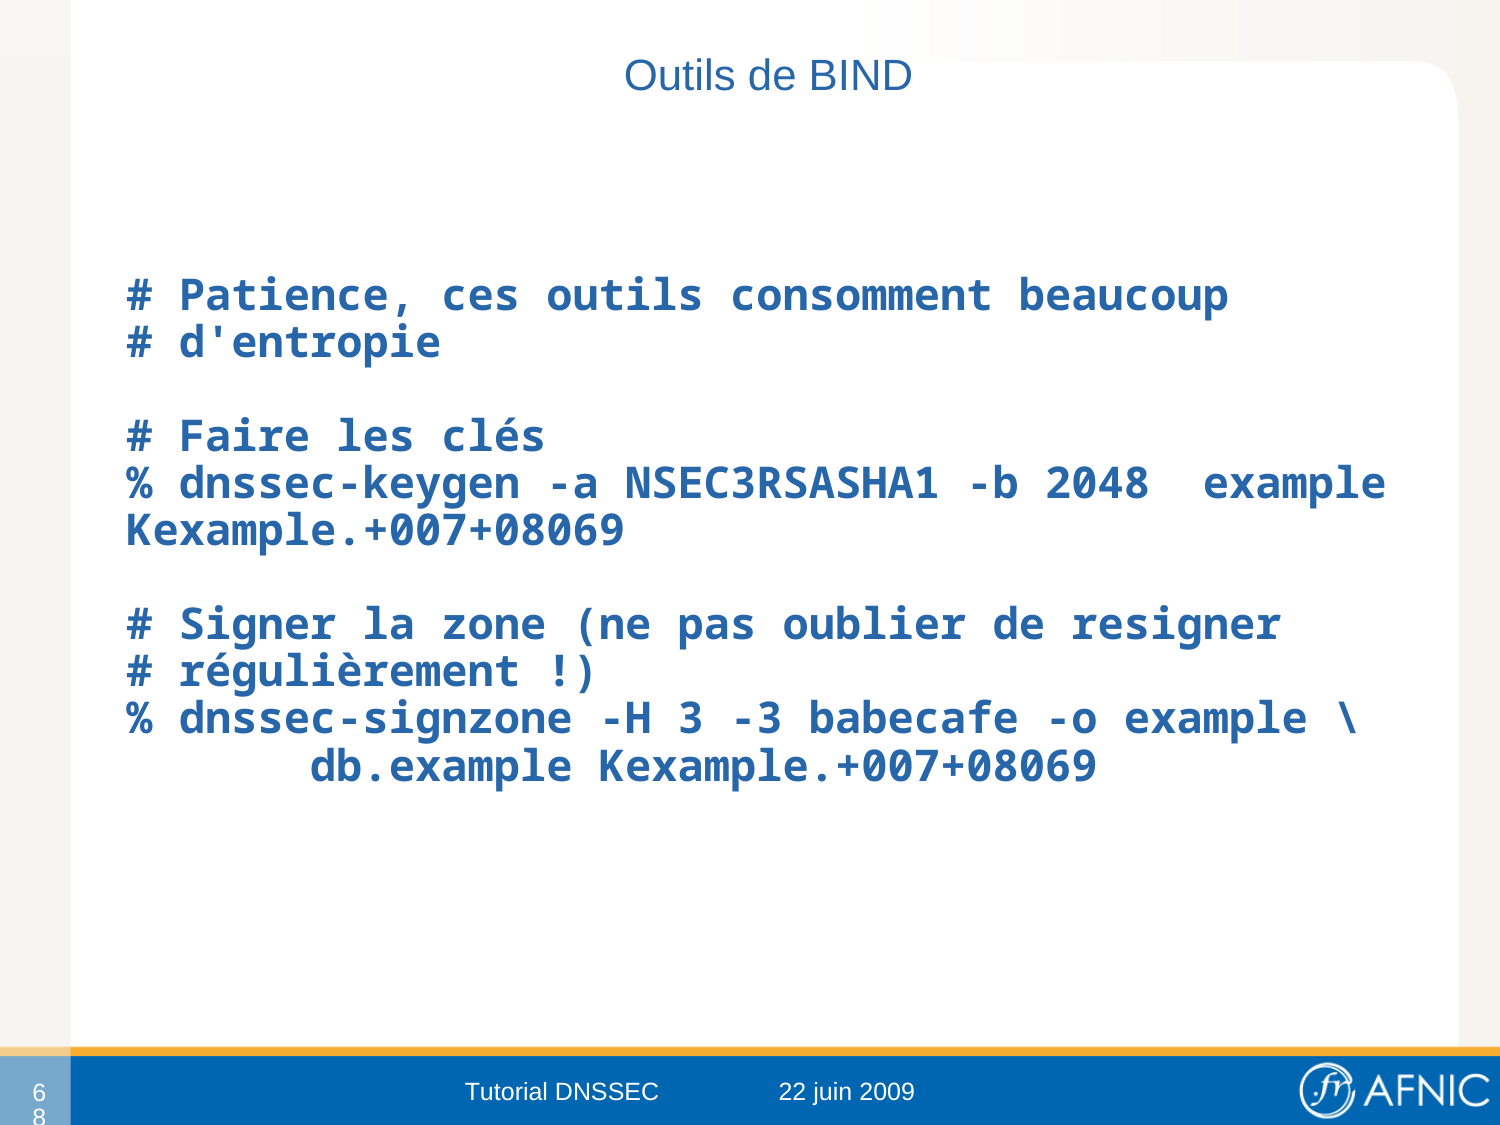

# Outils de BIND
# Patience, ces outils consomment beaucoup
# d'entropie
# Faire les clés
% dnssec-keygen -a NSEC3RSASHA1 -b 2048 example
Kexample.+007+08069
# Signer la zone (ne pas oublier de resigner
# régulièrement !)
% dnssec-signzone -H 3 -3 babecafe -o example \
 db.example Kexample.+007+08069